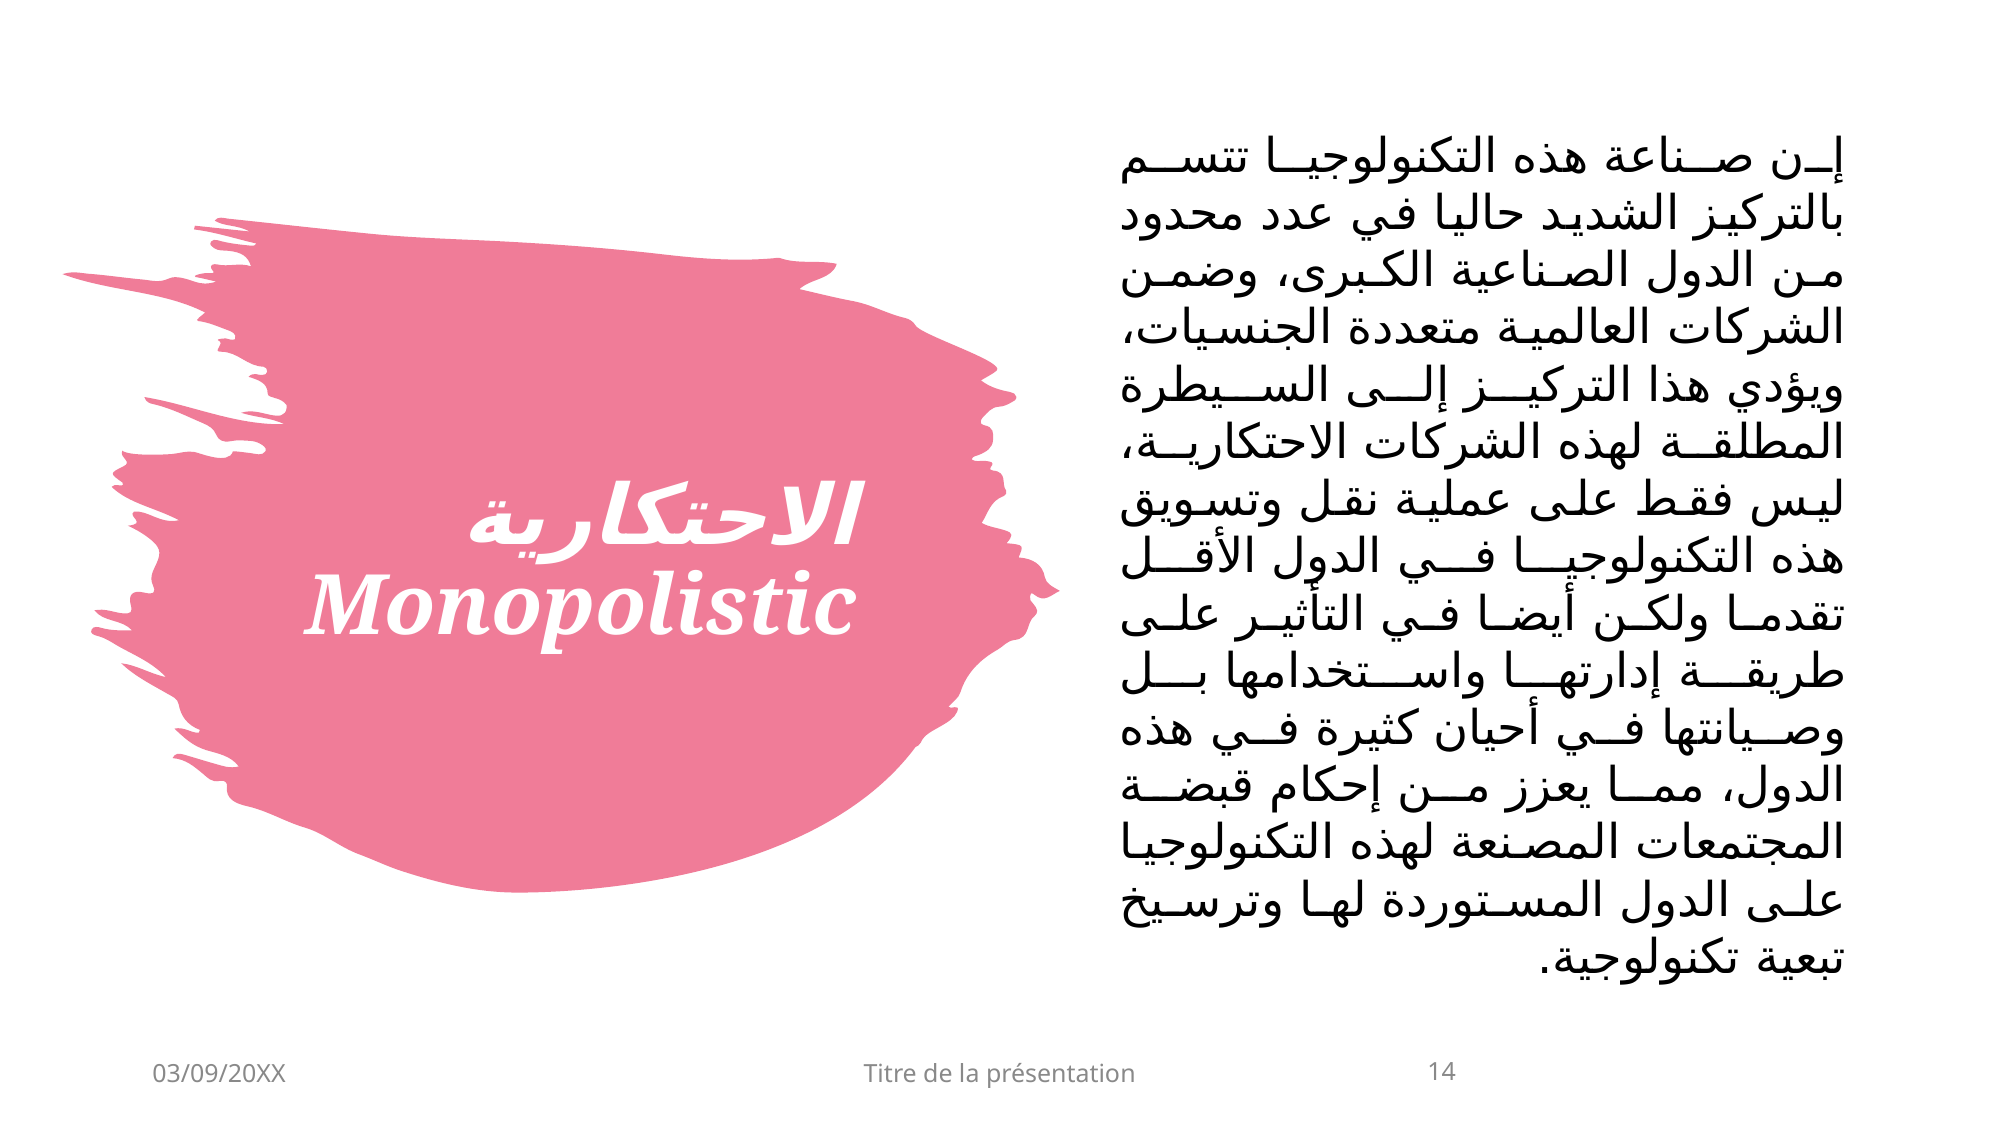

إن صناعة هذه التكنولوجيا تتسم بالتركيز الشديد حاليا في عدد محدود من الدول الصناعية الكبرى، وضمن الشركات العالمية متعددة الجنسيات، ويؤدي هذا التركيز إلى السيطرة المطلقة لهذه الشركات الاحتكارية، ليس فقط على عملية نقل وتسويق هذه التكنولوجيا في الدول الأقل تقدما ولكن أيضا في التأثير على طريقة إدارتها واستخدامها بل وصيانتها في أحيان كثيرة في هذه الدول، مما يعزز من إحكام قبضة المجتمعات المصنعة لهذه التكنولوجيا على الدول المستوردة لها وترسيخ تبعية تكنولوجية.
# الاحتكارية Monopolistic
03/09/20XX
Titre de la présentation